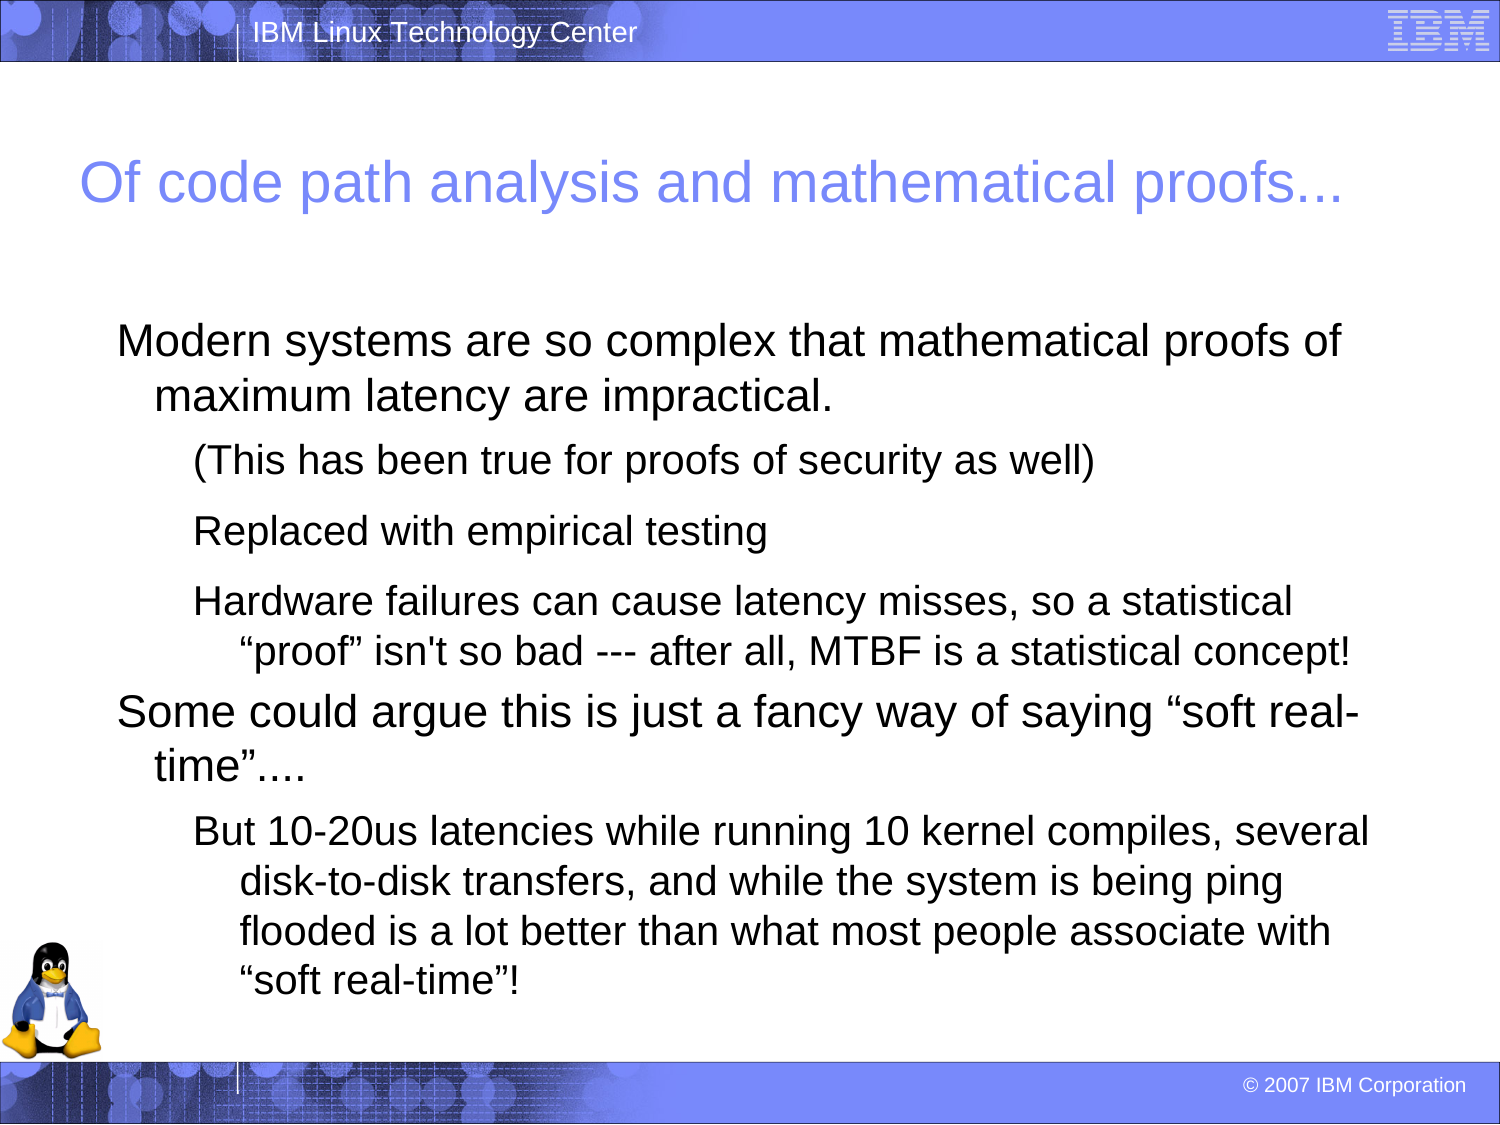

# Of code path analysis and mathematical proofs...
Modern systems are so complex that mathematical proofs of maximum latency are impractical.
(This has been true for proofs of security as well)
Replaced with empirical testing
Hardware failures can cause latency misses, so a statistical “proof” isn't so bad --- after all, MTBF is a statistical concept!
Some could argue this is just a fancy way of saying “soft real-time”....
But 10-20us latencies while running 10 kernel compiles, several disk-to-disk transfers, and while the system is being ping flooded is a lot better than what most people associate with “soft real-time”!